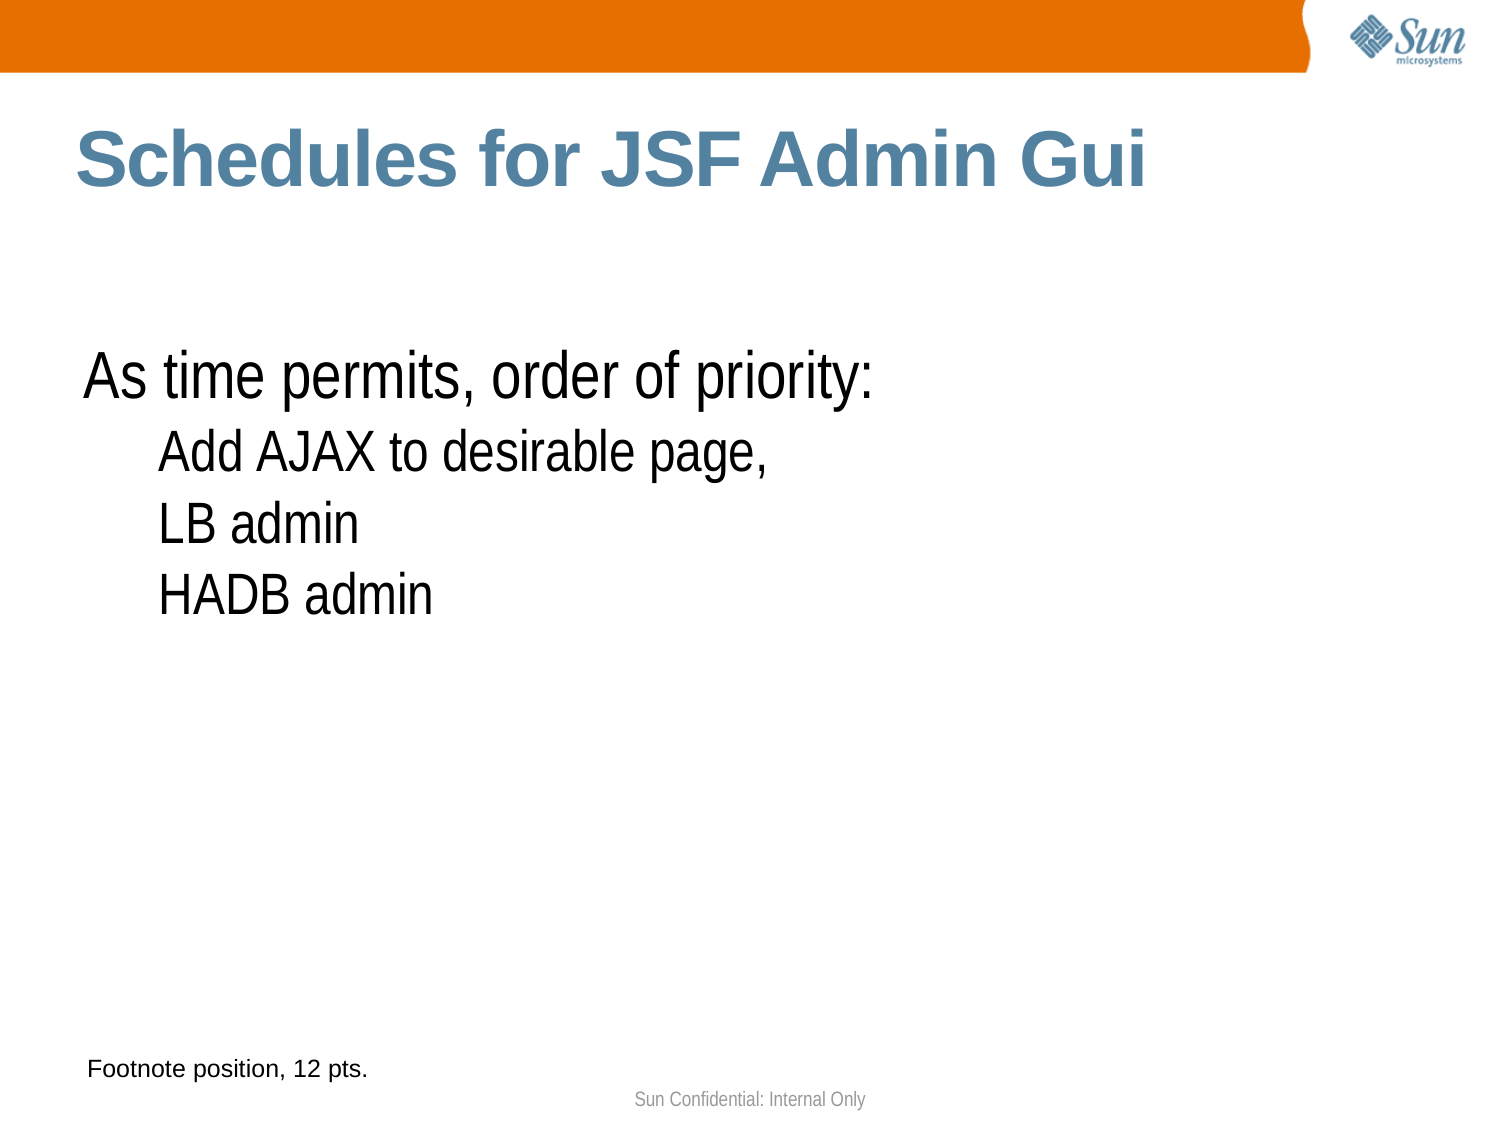

# Schedules for JSF Admin Gui
As time permits, order of priority:
Add AJAX to desirable page,
LB admin
HADB admin
Footnote position, 12 pts.